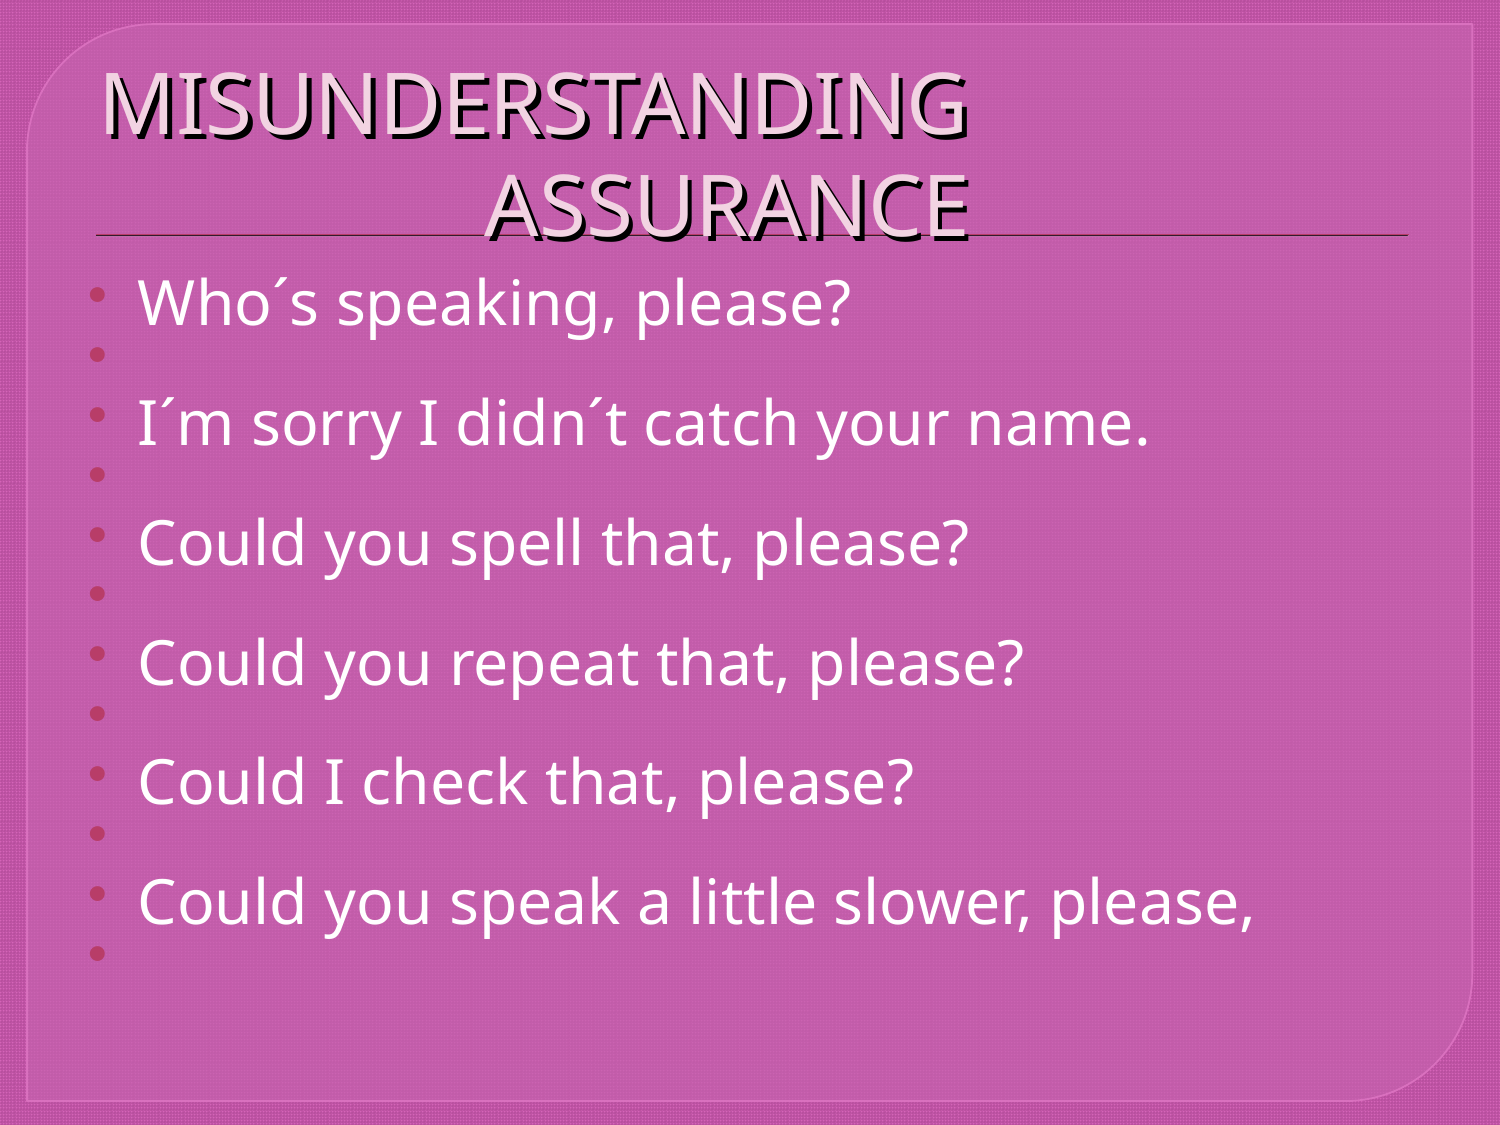

# MISUNDERSTANDING ASSURANCE
Who´s speaking, please?
I´m sorry I didn´t catch your name.
Could you spell that, please?
Could you repeat that, please?
Could I check that, please?
Could you speak a little slower, please,